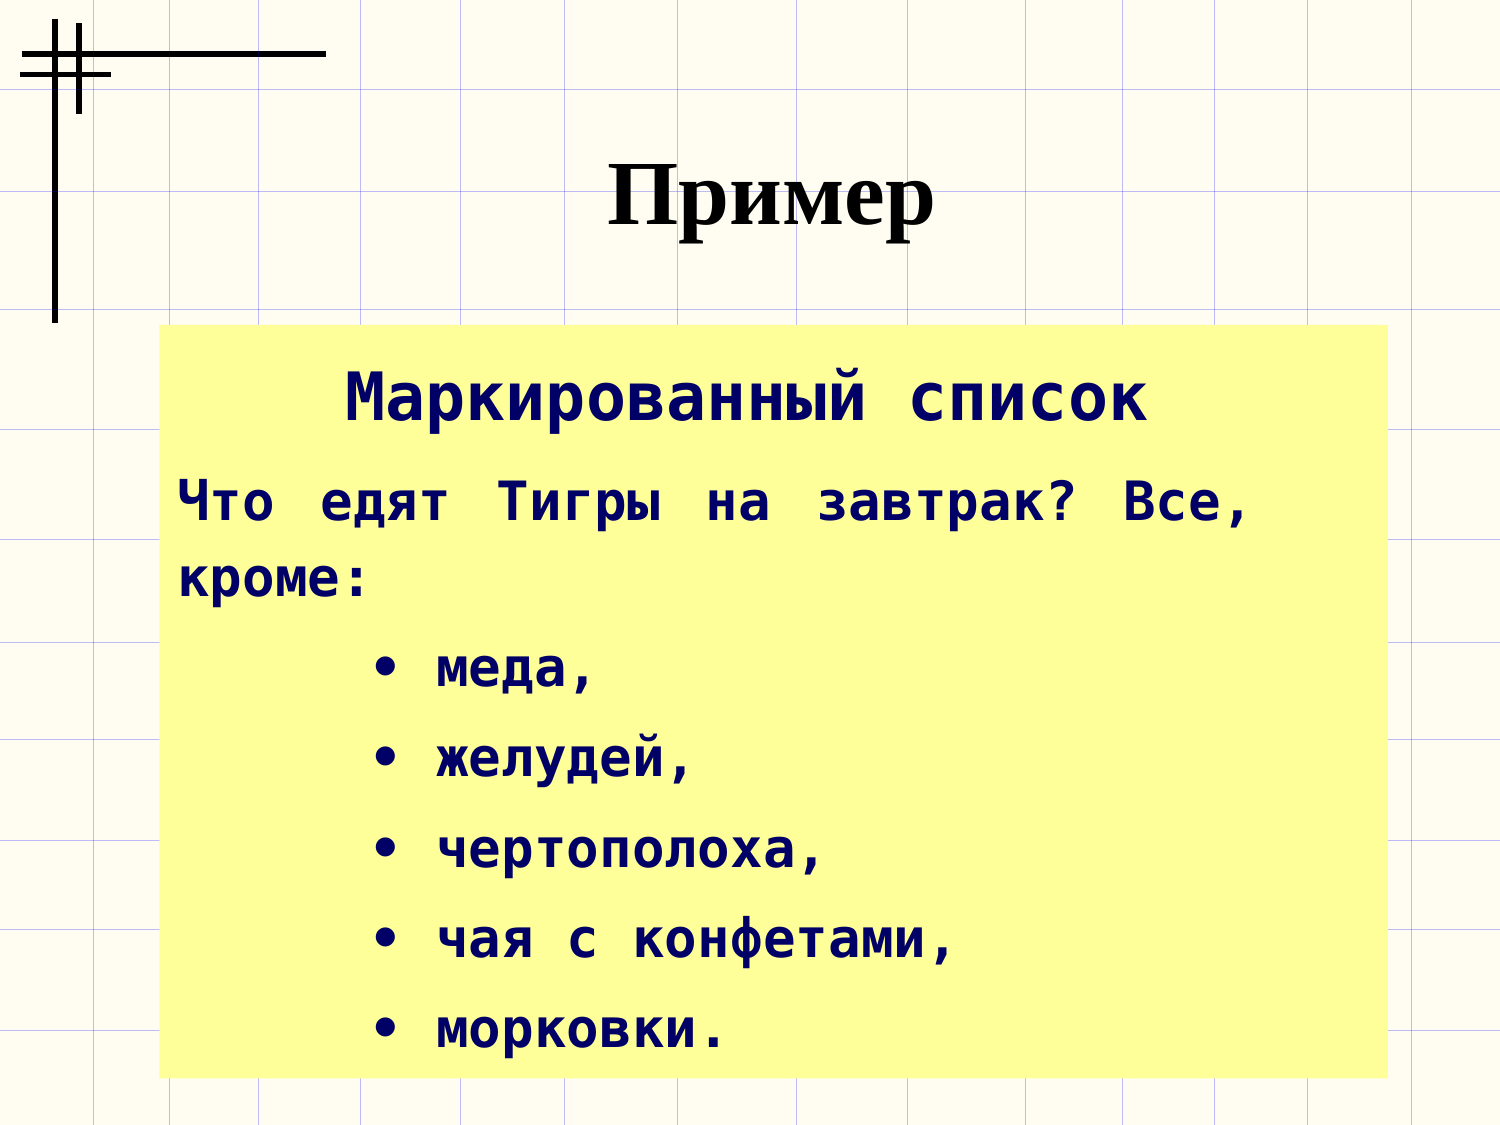

# Пример
Маркированный список
Что едят Тигры на завтрак? Все, кроме:
 • меда,
 • желудей,
 • чертополоха,
 • чая с конфетами,
 • морковки.